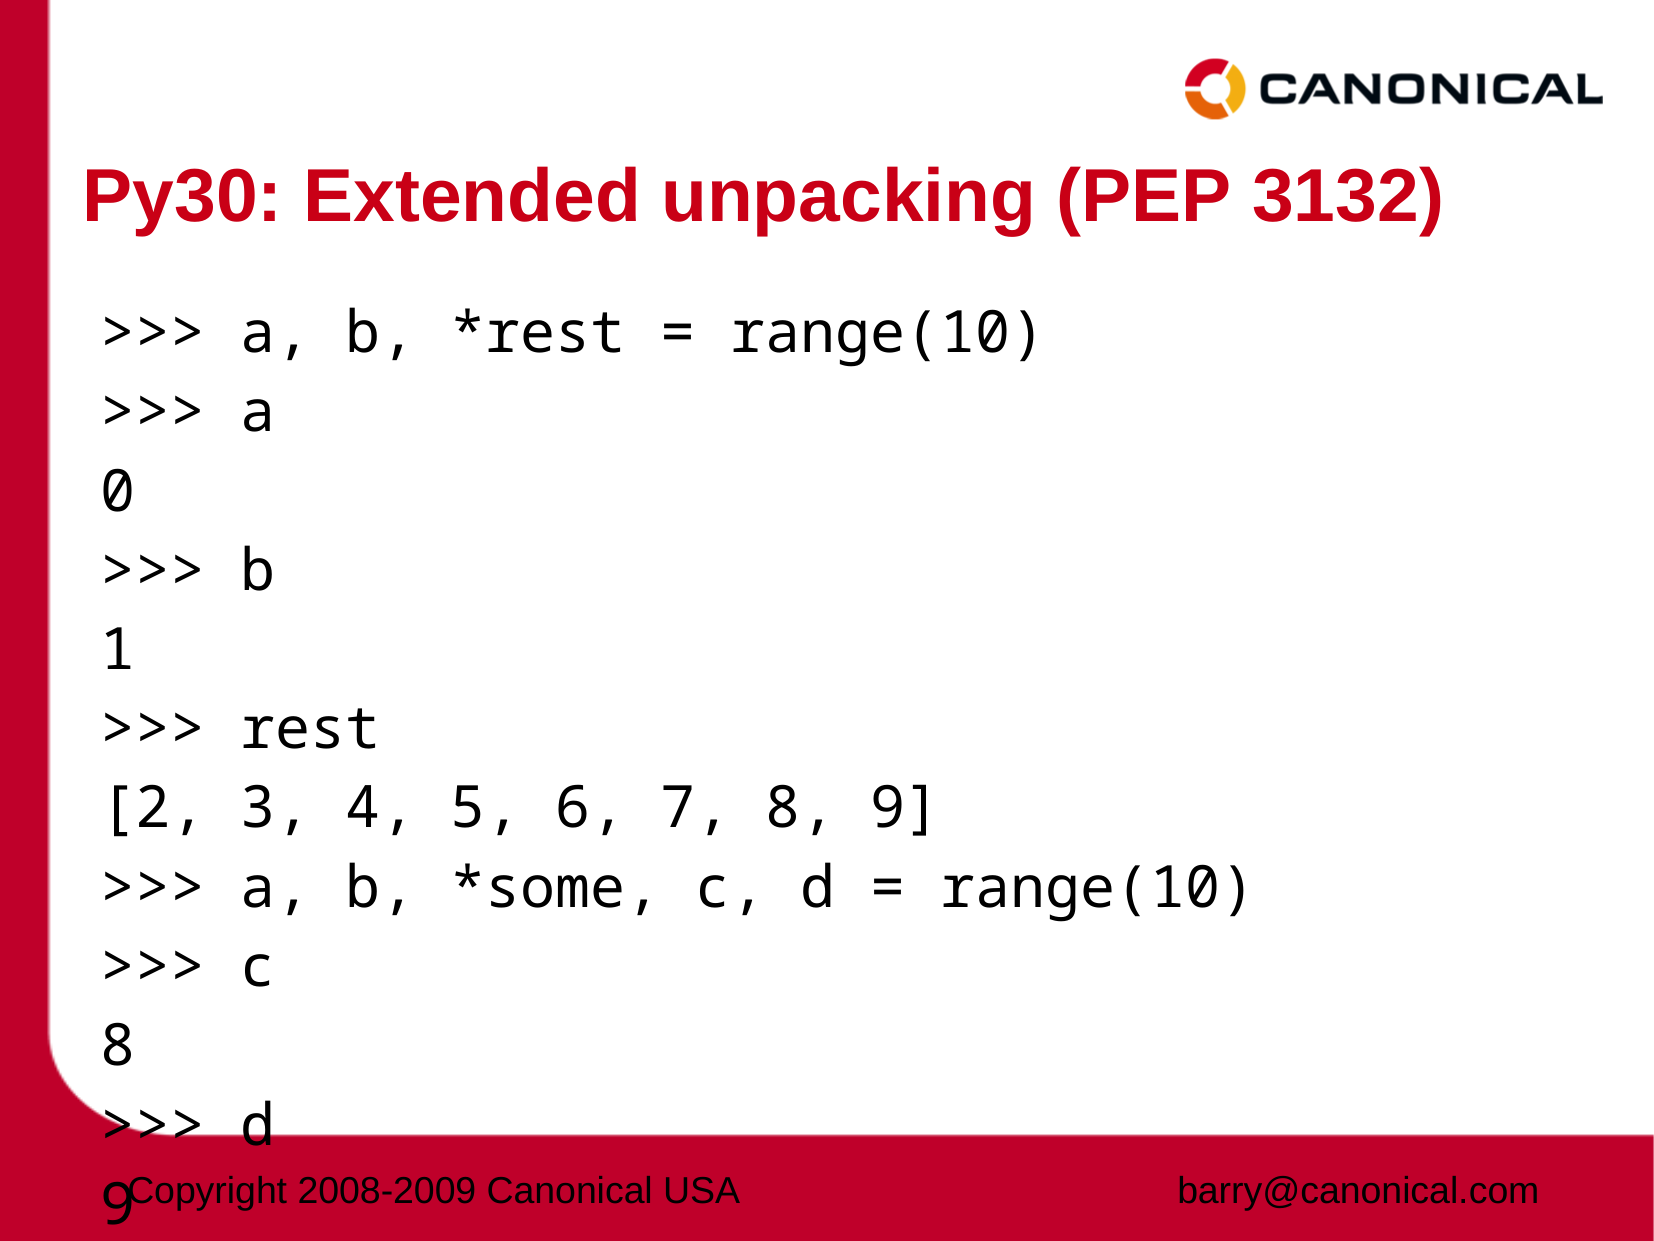

# Py30: Extended unpacking (PEP 3132)
>>> a, b, *rest = range(10)
>>> a
0
>>> b
1
>>> rest
[2, 3, 4, 5, 6, 7, 8, 9]
>>> a, b, *some, c, d = range(10)
>>> c
8
>>> d
9